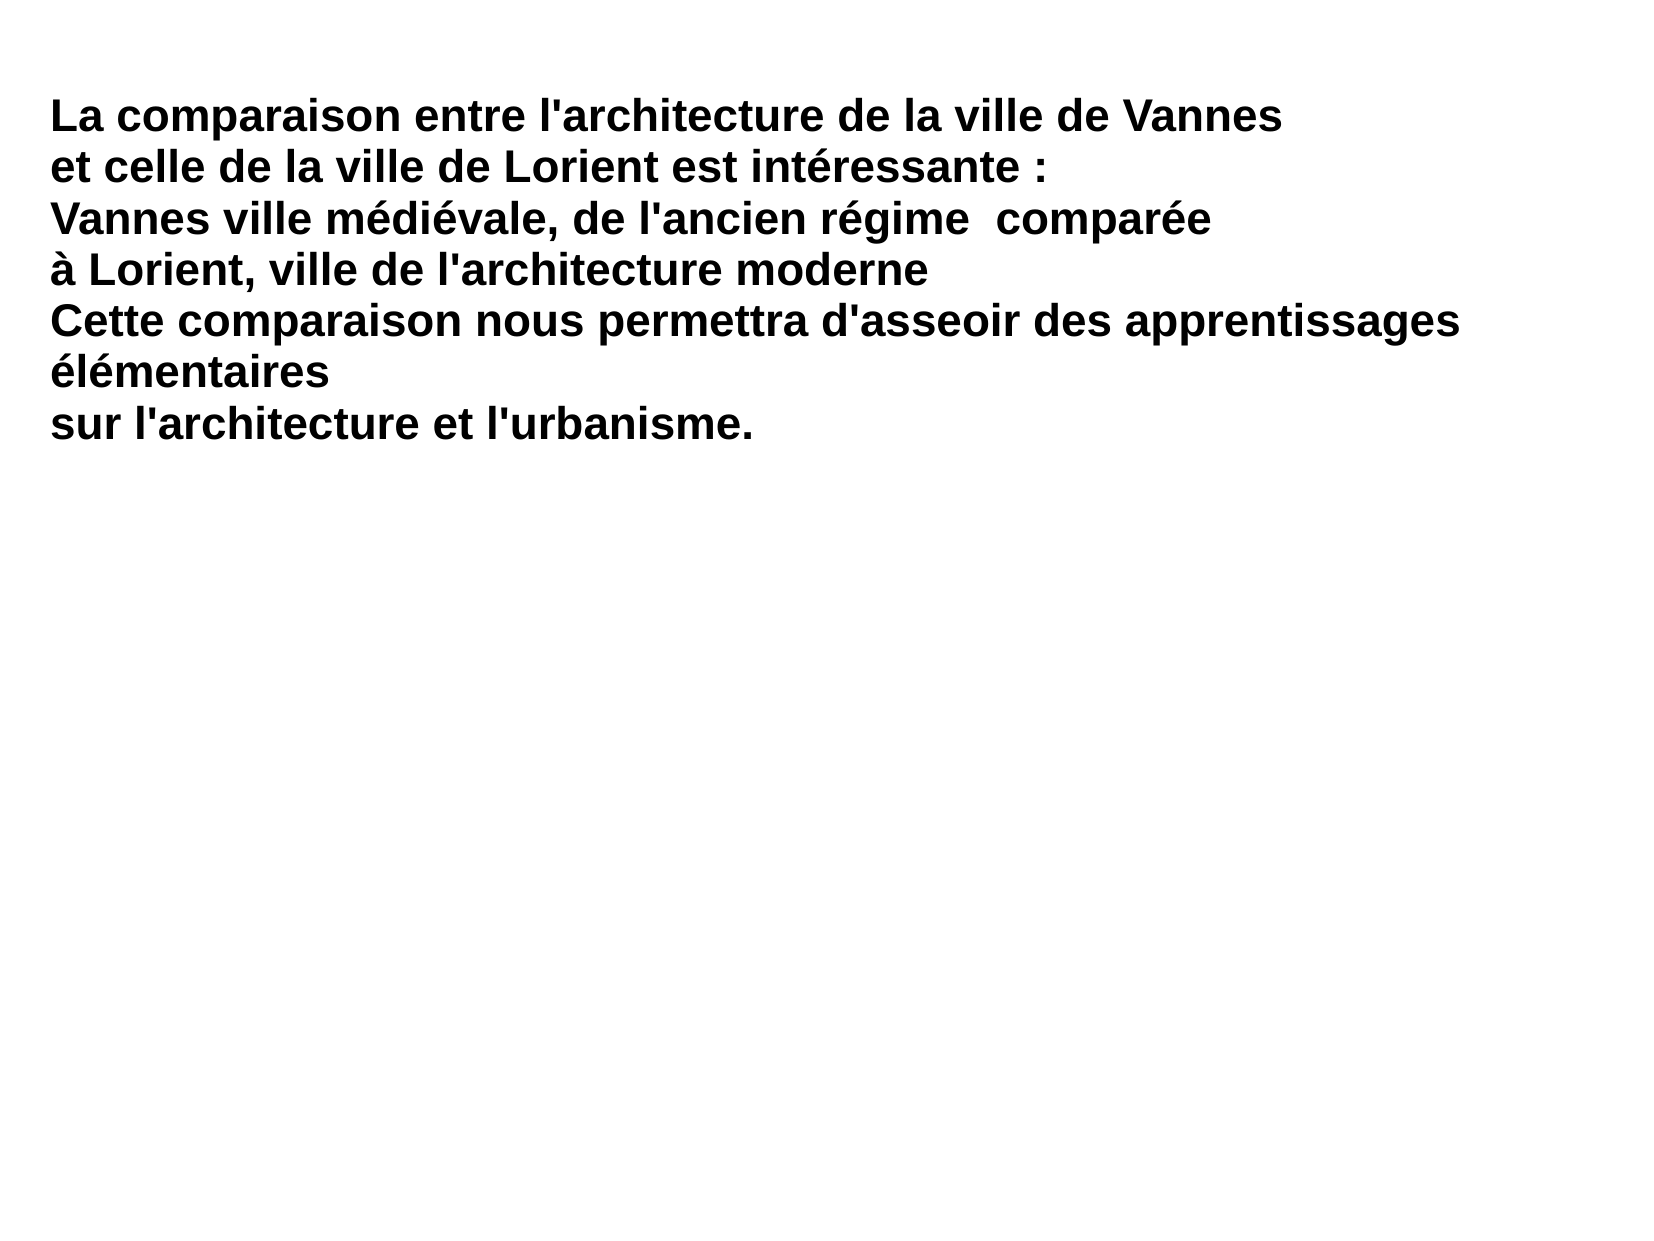

La comparaison entre l'architecture de la ville de Vannes
et celle de la ville de Lorient est intéressante :
Vannes ville médiévale, de l'ancien régime comparée
à Lorient, ville de l'architecture moderne
Cette comparaison nous permettra d'asseoir des apprentissages élémentaires
sur l'architecture et l'urbanisme.